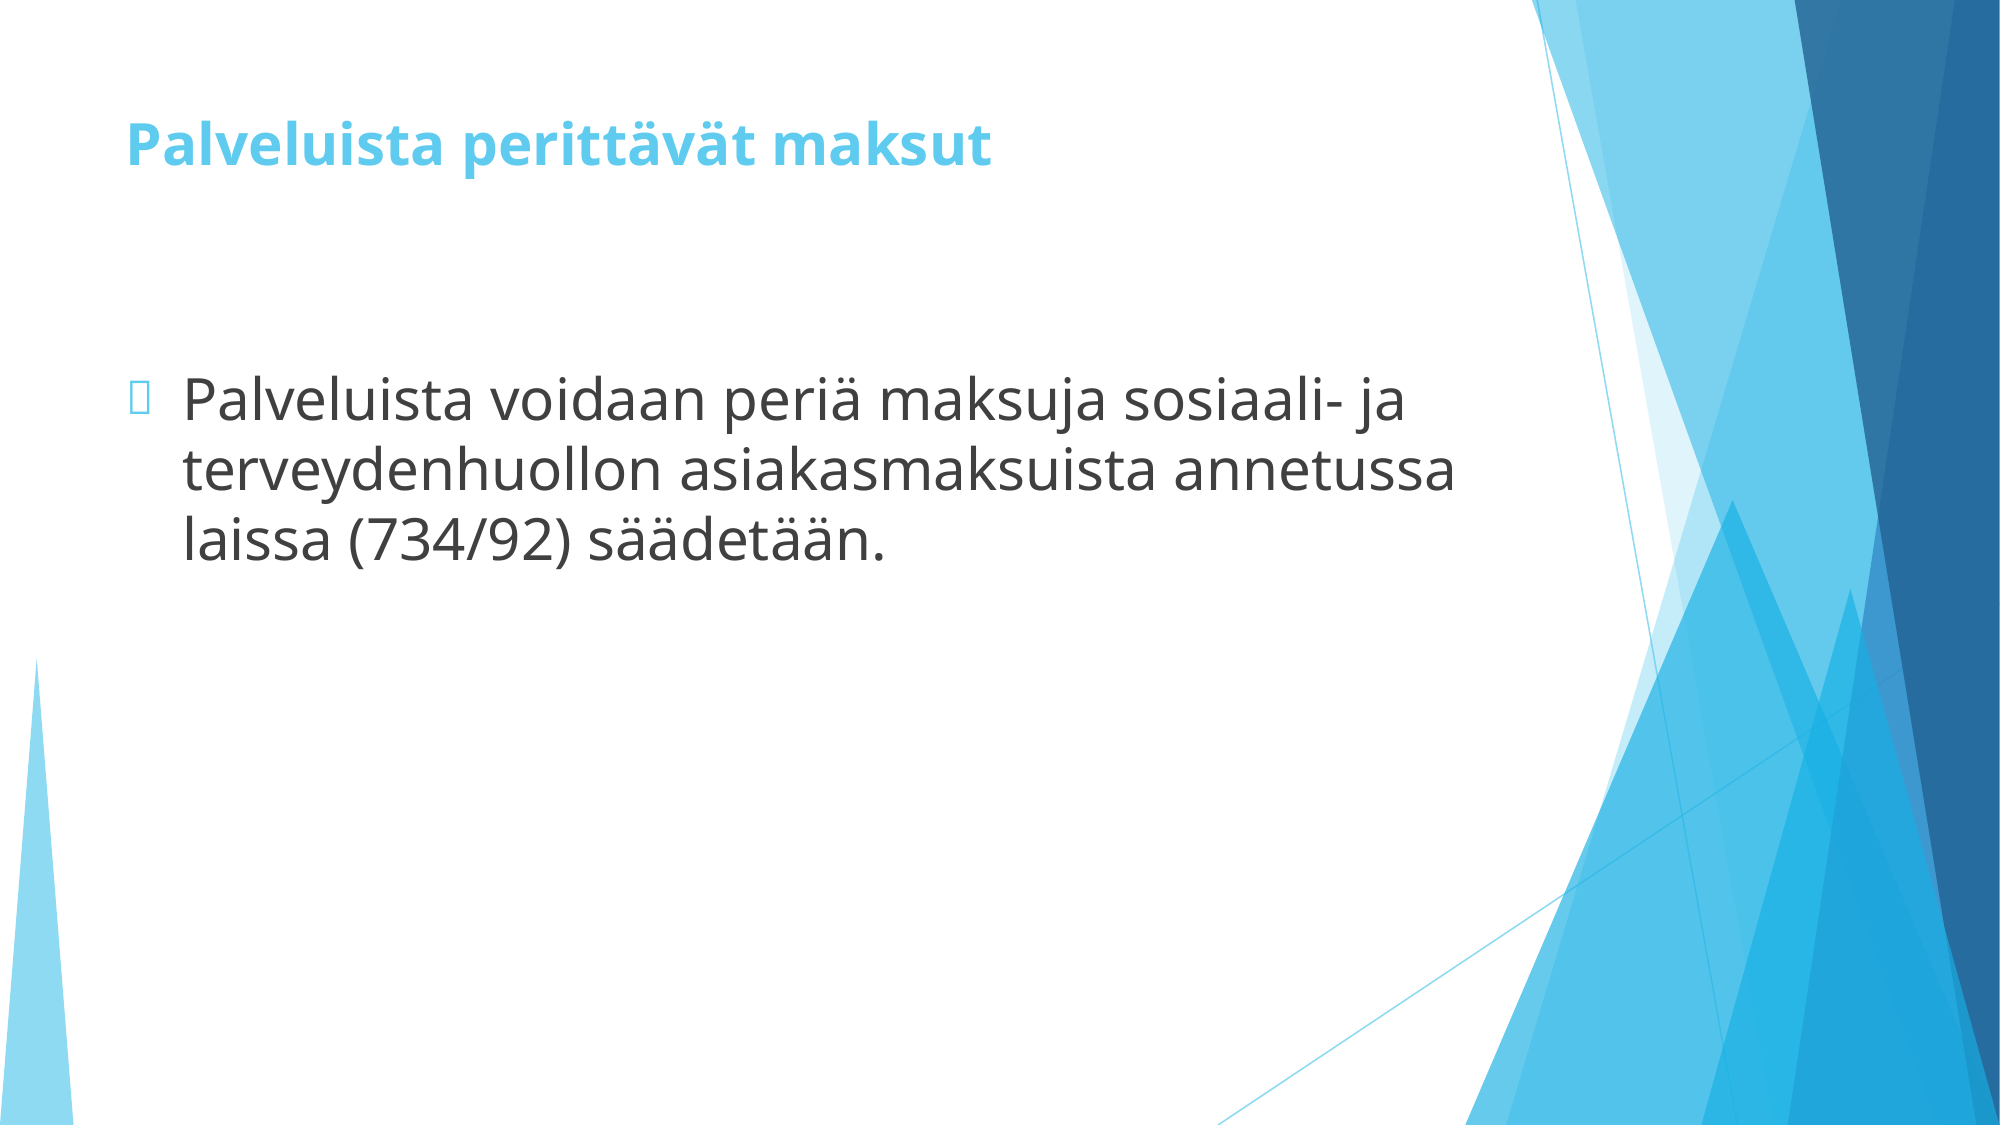

# Palveluista perittävät maksut
Palveluista voidaan periä maksuja sosiaali- ja terveydenhuollon asiakasmaksuista annetussa laissa (734/92) säädetään.